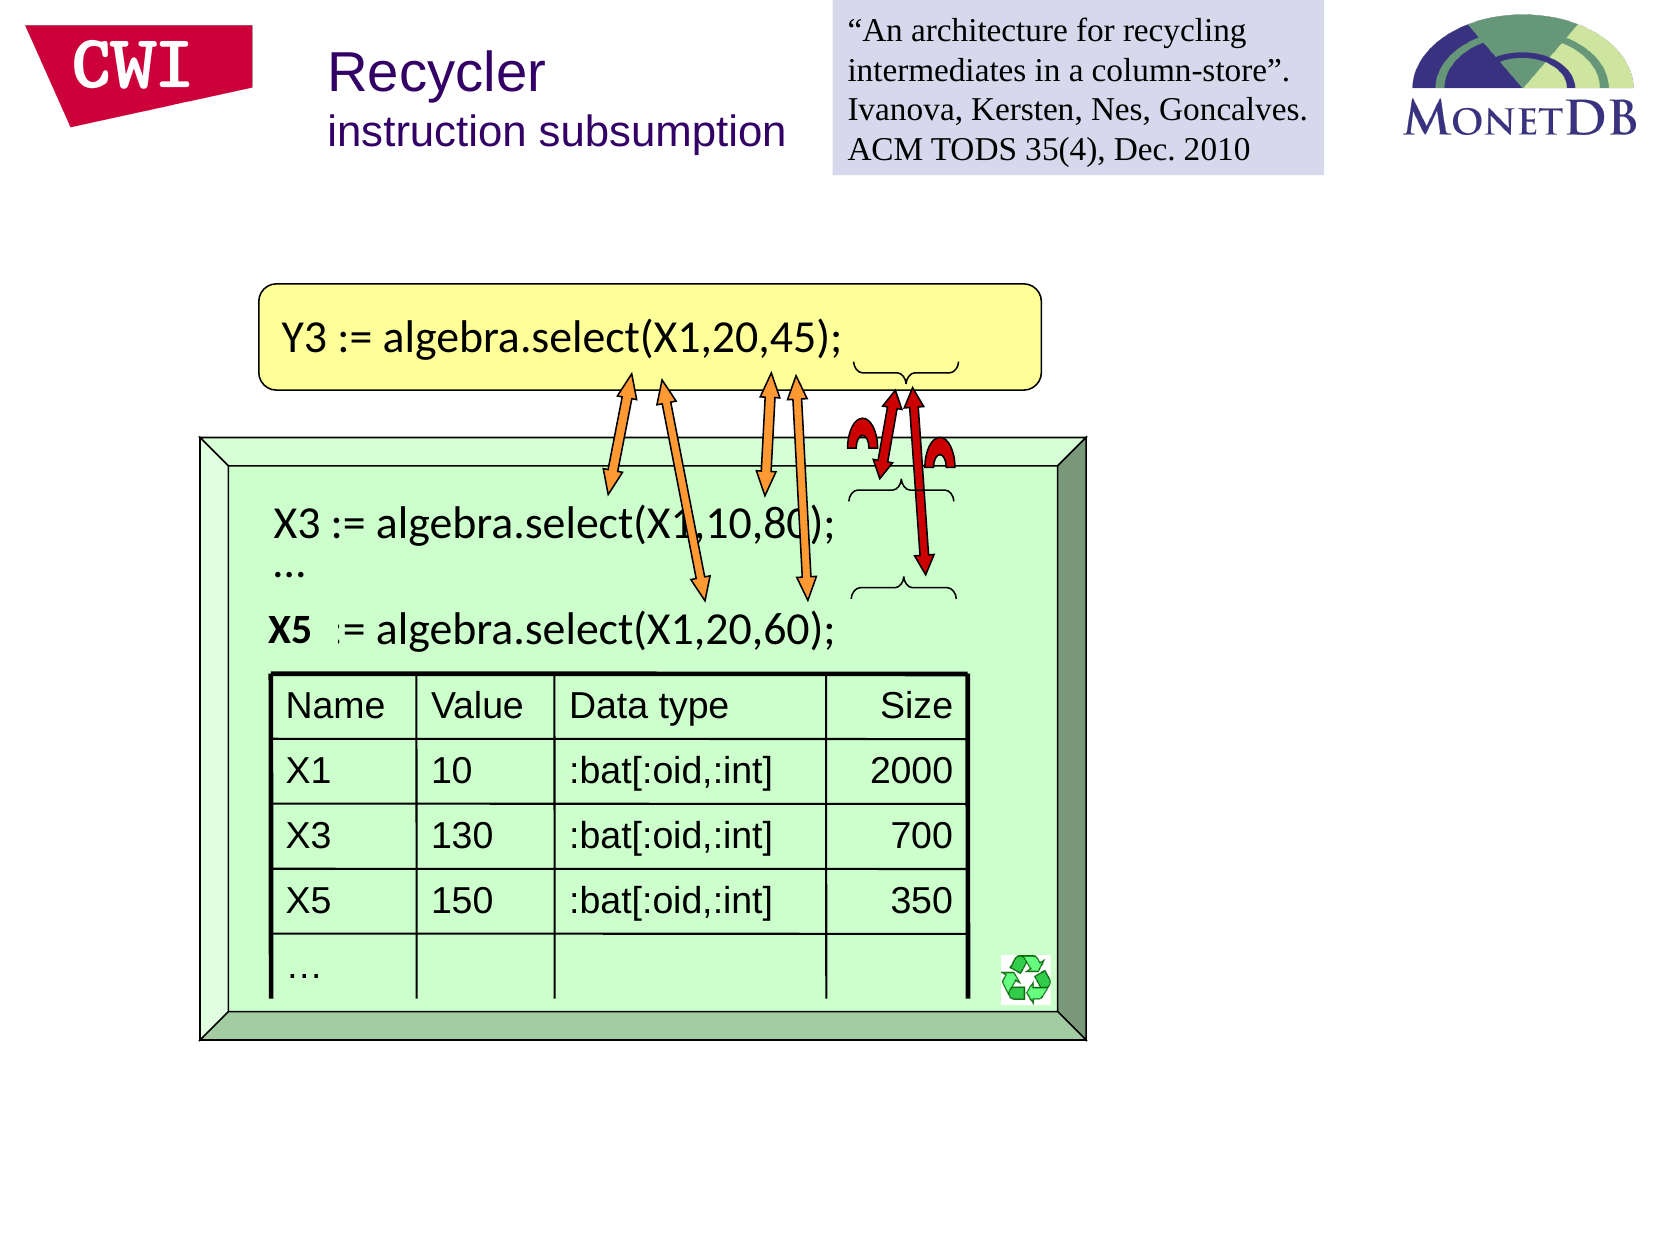

Recycler
instruction subsumption
“An architecture for recycling intermediates in a column-store”.
Ivanova, Kersten, Nes, Goncalves.
ACM TODS 35(4), Dec. 2010
Y3 := algebra.select(X1,20,45);
X3 := algebra.select(X1,10,80);
…
X5 := algebra.select(X1,20,60);
X5
Name
Value
Data type
Size
X1
10
:bat[:oid,:int]
2000
X3
130
:bat[:oid,:int]
700
X5
150
:bat[:oid,:int]
350
…